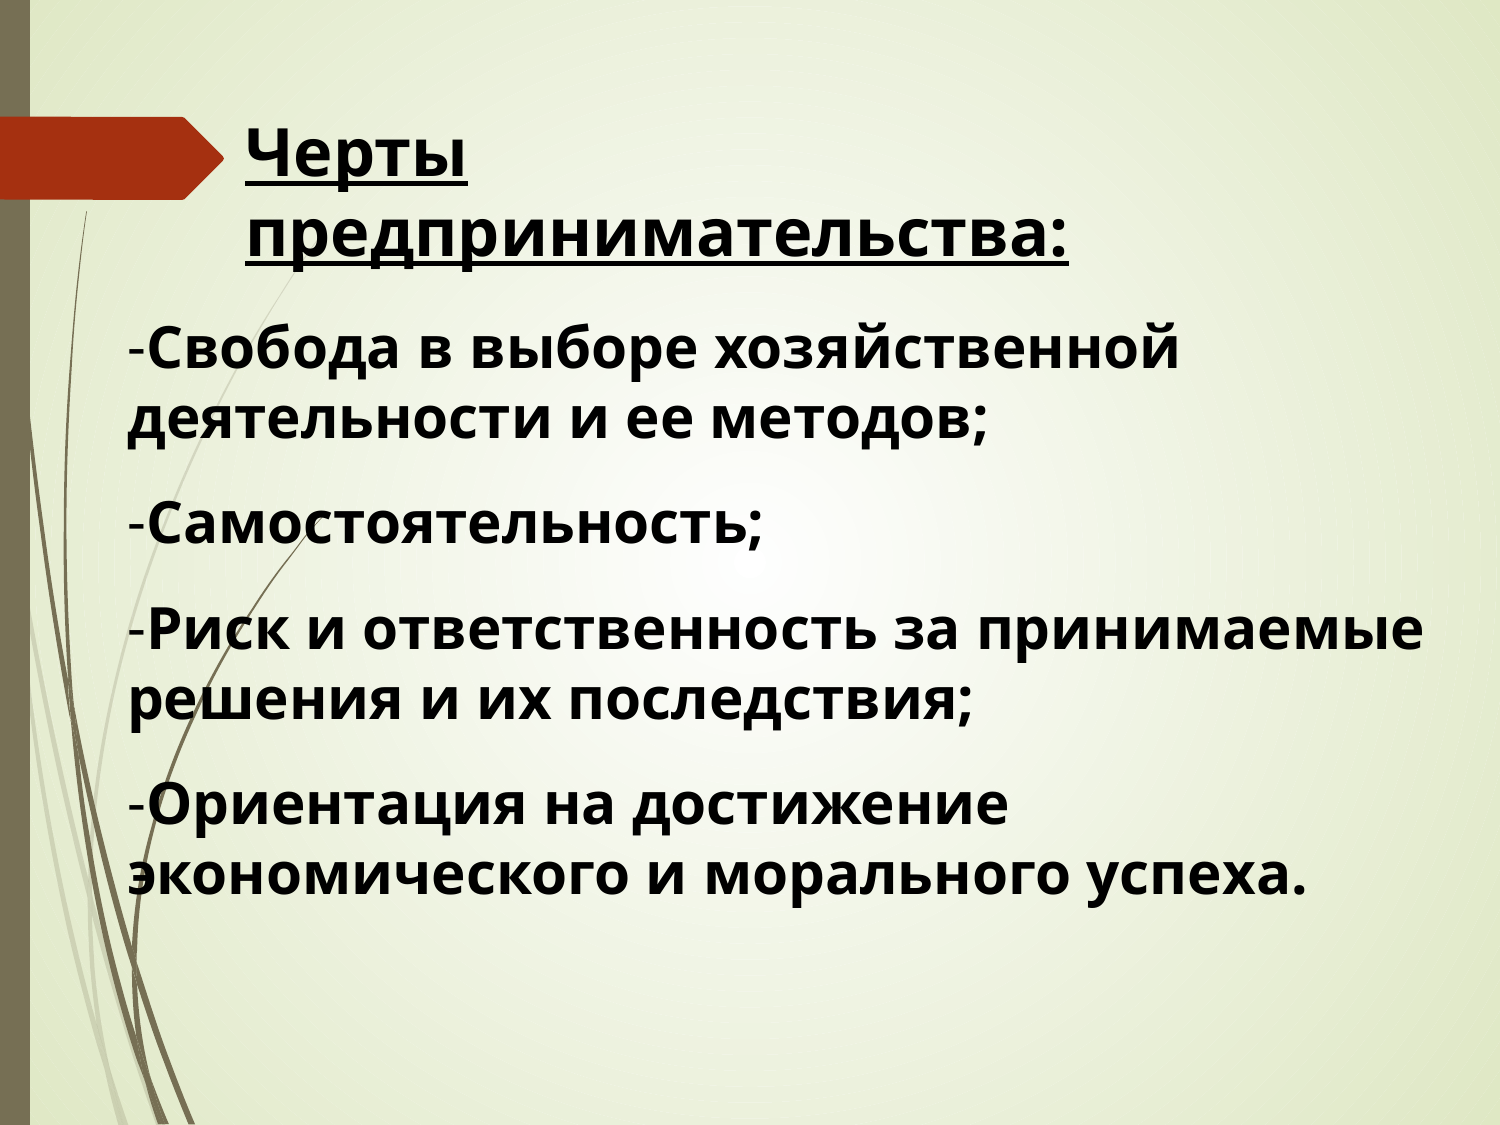

Черты предпринимательства:
Свобода в выборе хозяйственной деятельности и ее методов;
Самостоятельность;
Риск и ответственность за принимаемые решения и их последствия;
Ориентация на достижение экономического и морального успеха.